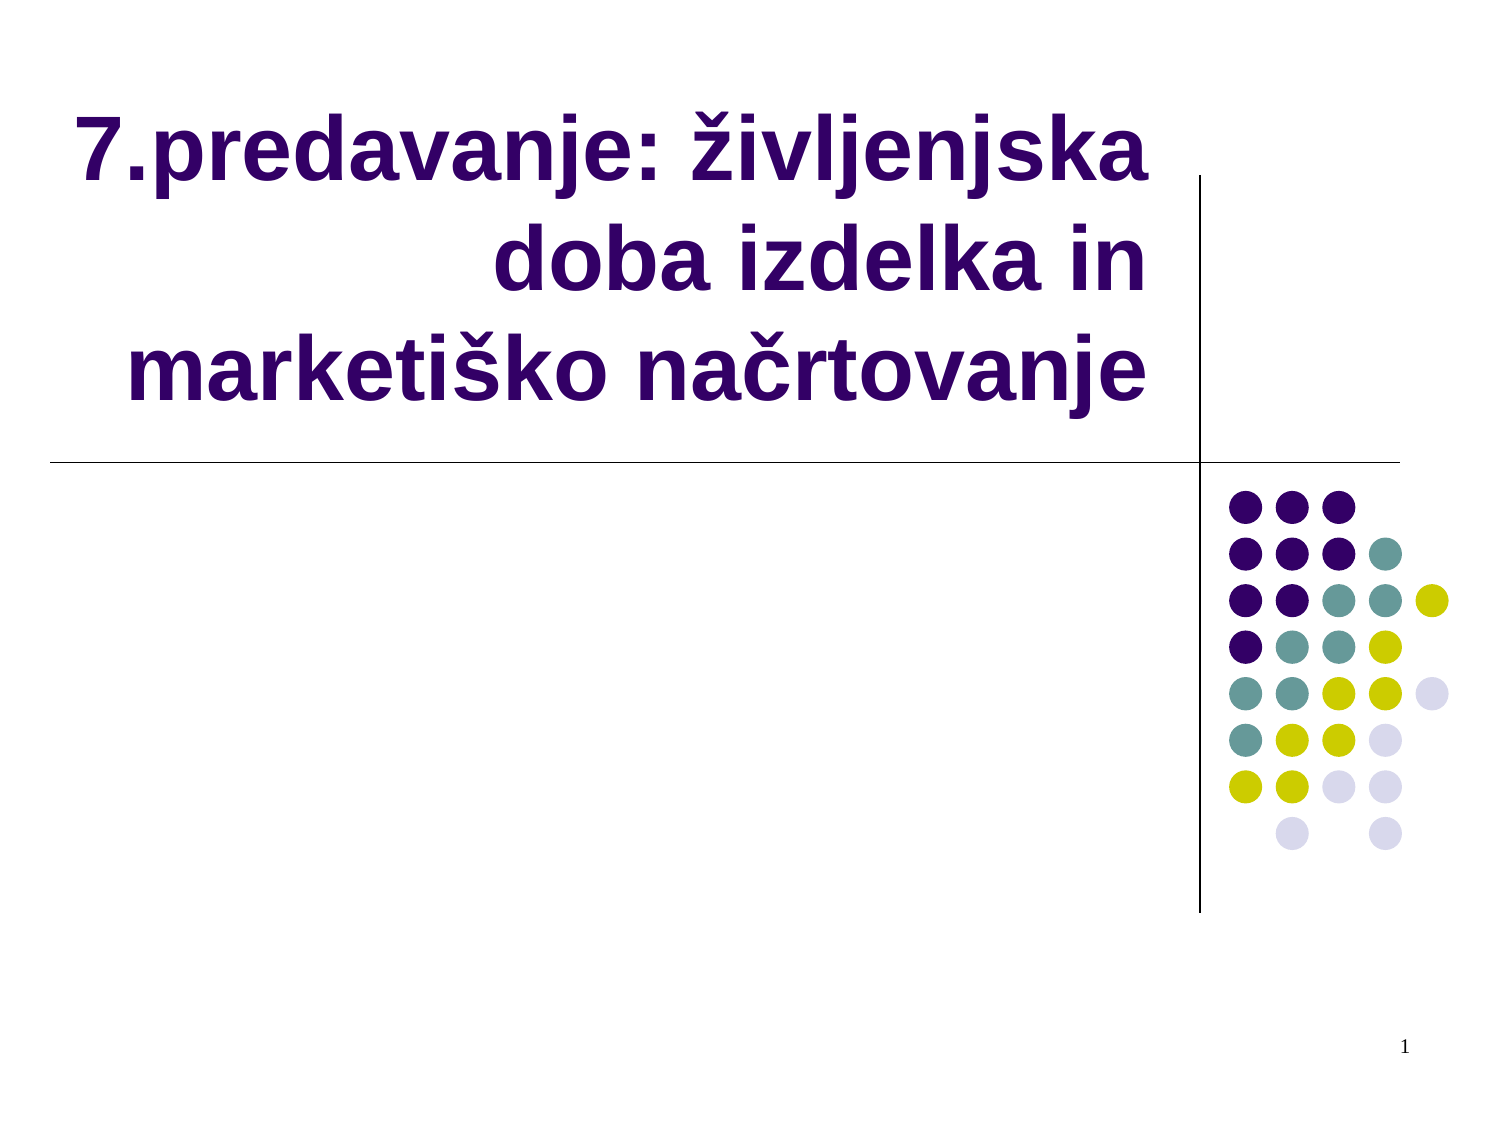

# 7.predavanje: življenjska doba izdelka in marketiško načrtovanje
1